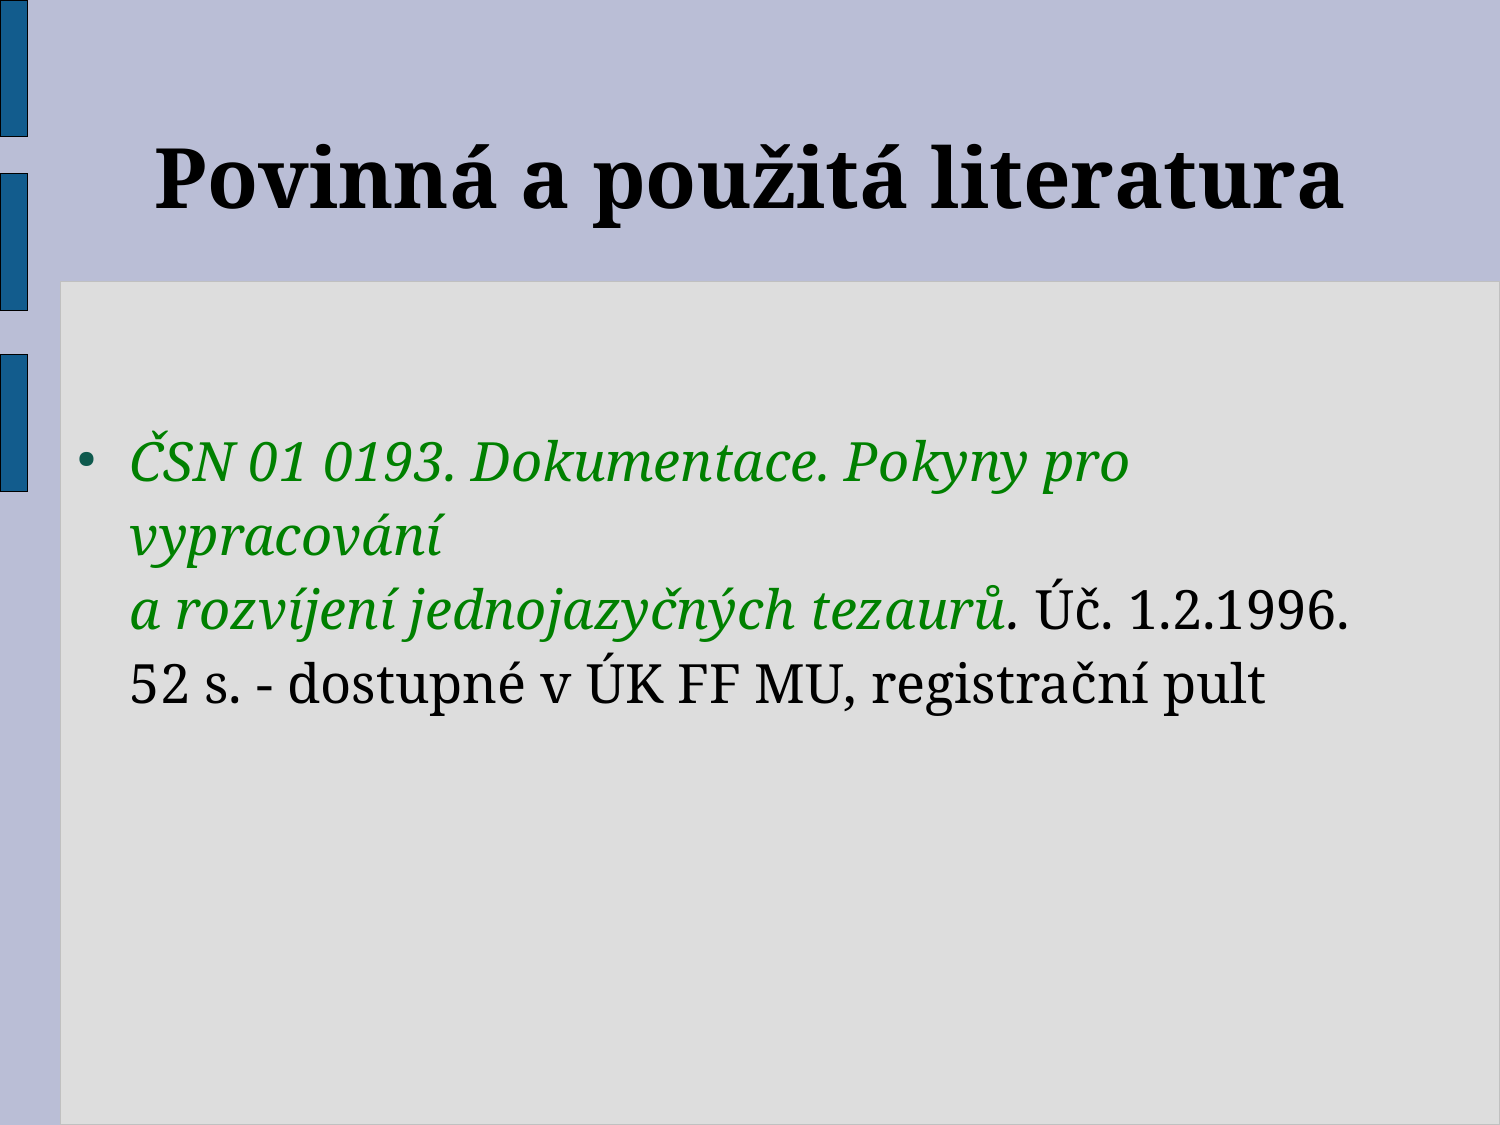

Povinná a použitá literatura
# ČSN 01 0193. Dokumentace. Pokyny pro vypracování a rozvíjení jednojazyčných tezaurů. Úč. 1.2.1996. 52 s. - dostupné v ÚK FF MU, registrační pult